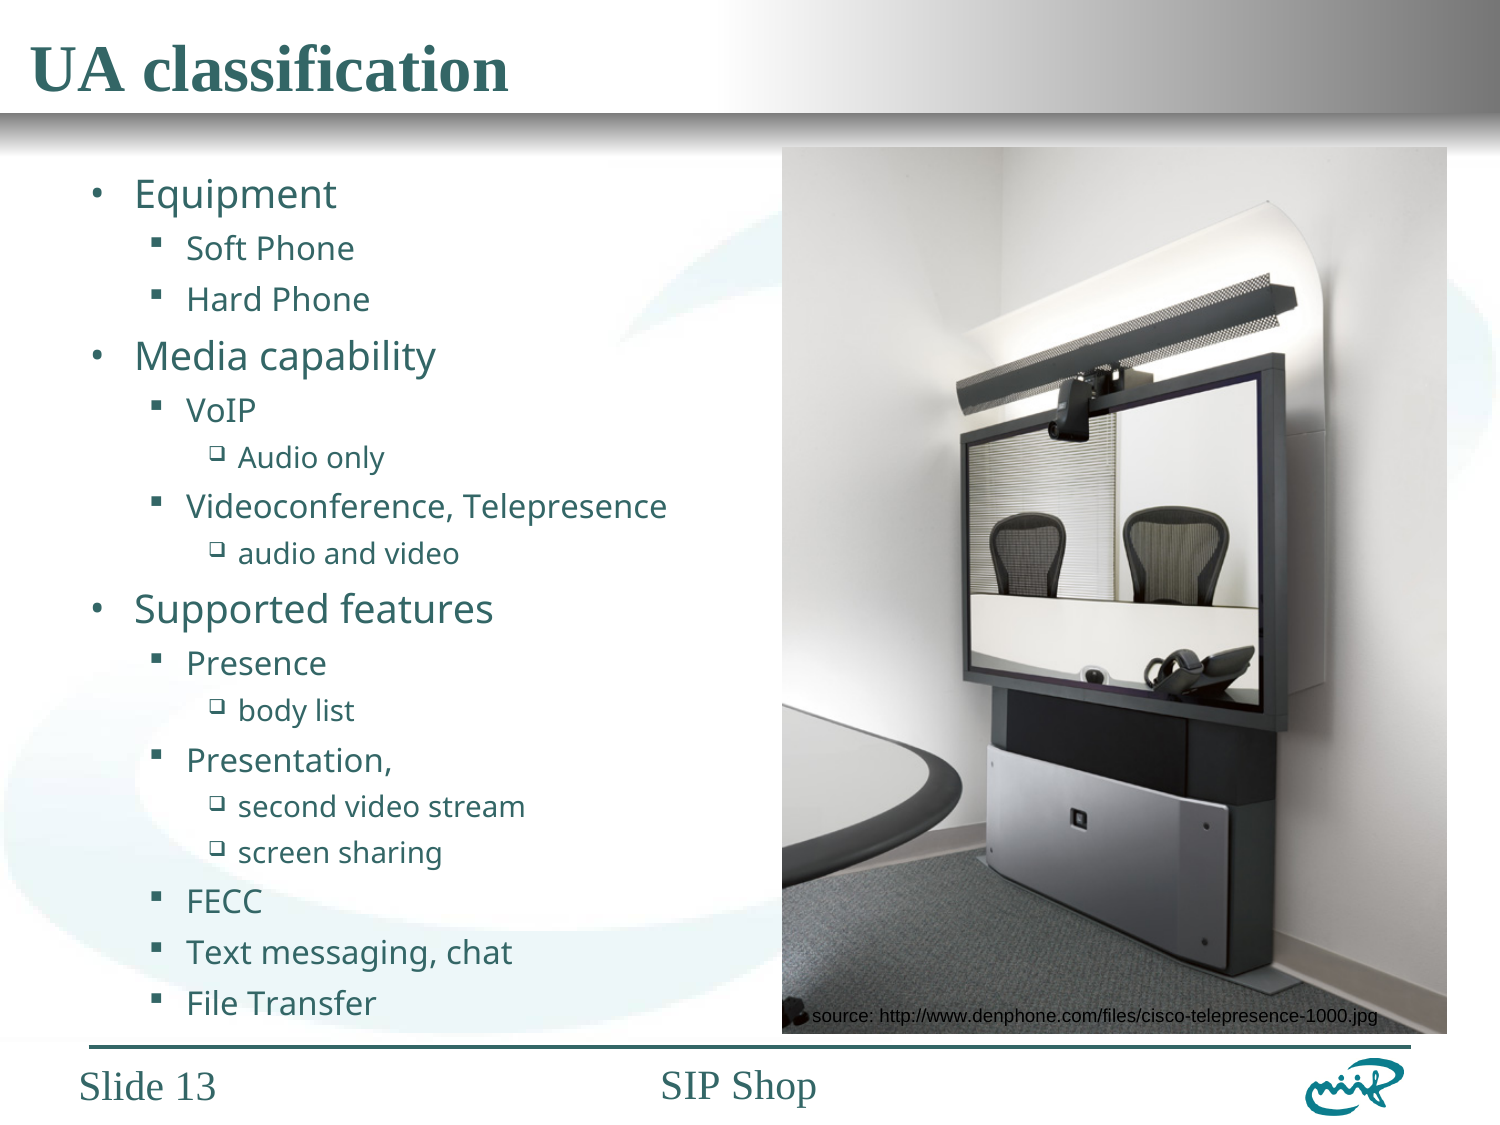

# UA classification
Equipment
Soft Phone
Hard Phone
Media capability
VoIP
Audio only
Videoconference, Telepresence
audio and video
Supported features
Presence
body list
Presentation,
second video stream
screen sharing
FECC
Text messaging, chat
File Transfer
source: http://www.denphone.com/files/cisco-telepresence-1000.jpg
13